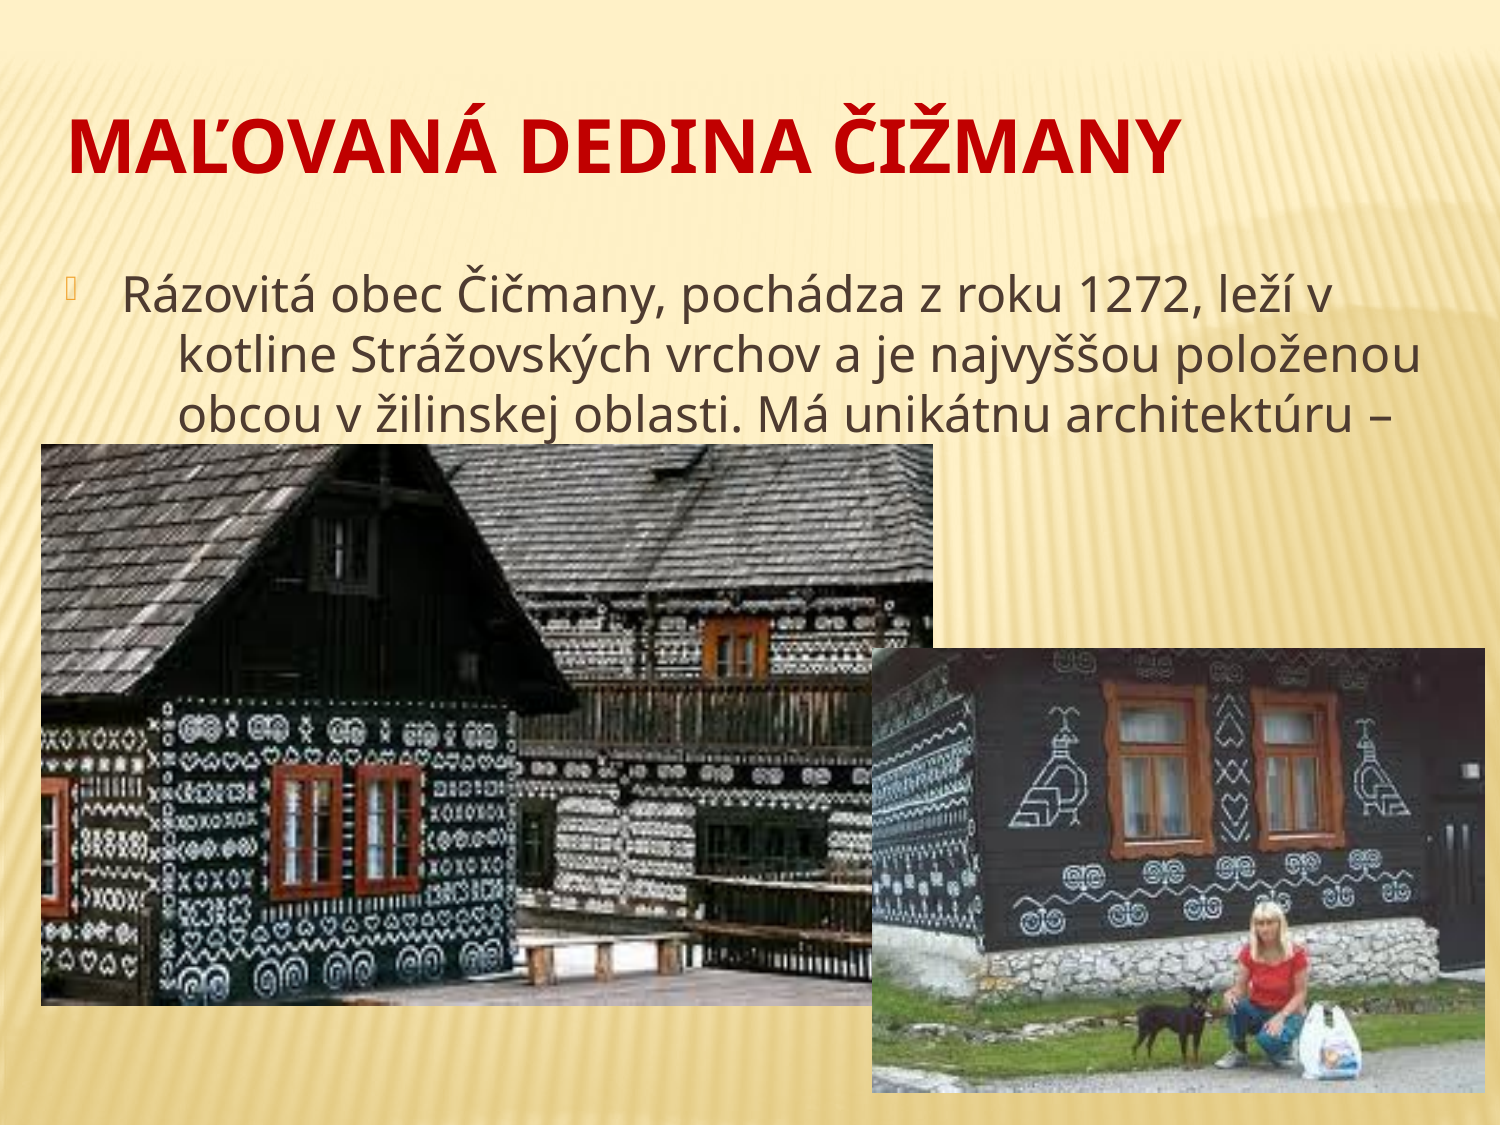

# Maľovaná dedina Čižmany
Rázovitá obec Čičmany, pochádza z roku 1272, leží v kotline Strážovských vrchov a je najvyššou položenou obcou v žilinskej oblasti. Má unikátnu architektúru – maľované drevenice.